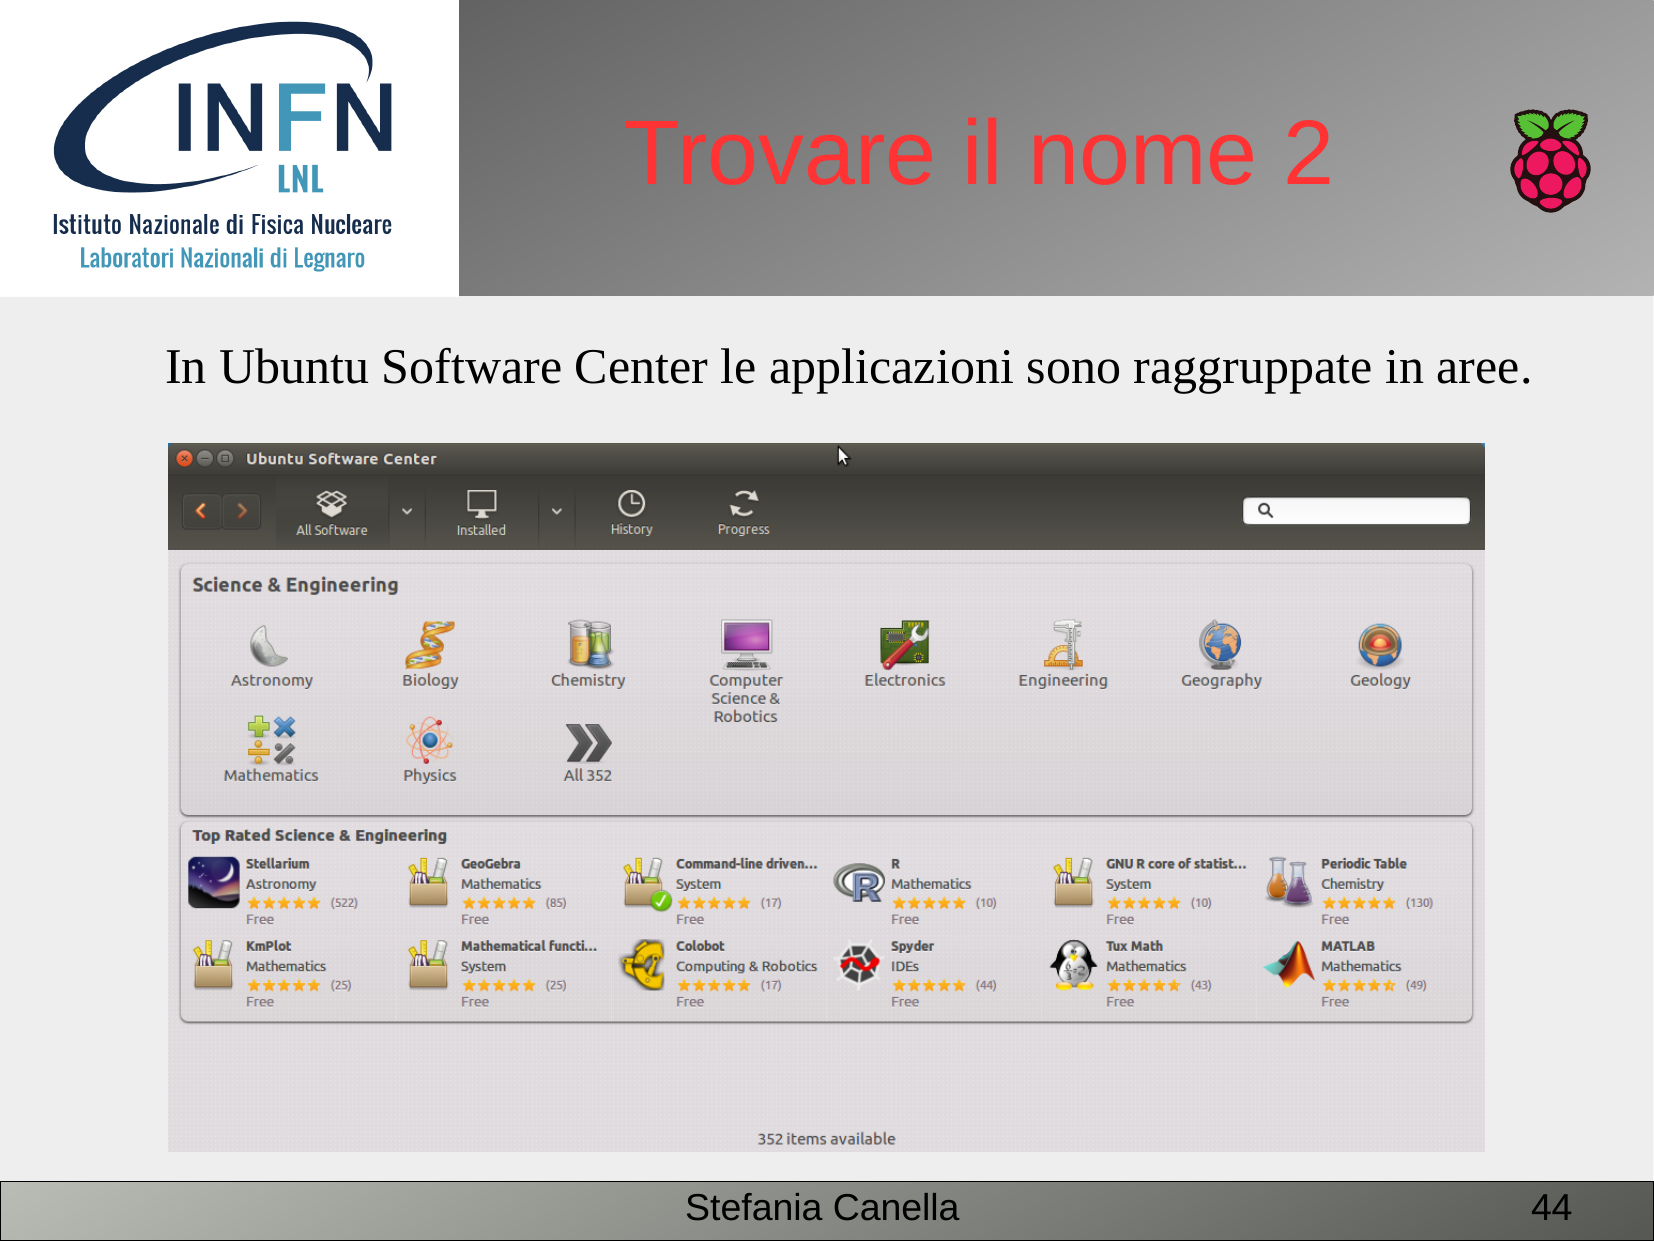

# Trovare il nome 2
In Ubuntu Software Center le applicazioni sono raggruppate in aree.
Stefania Canella